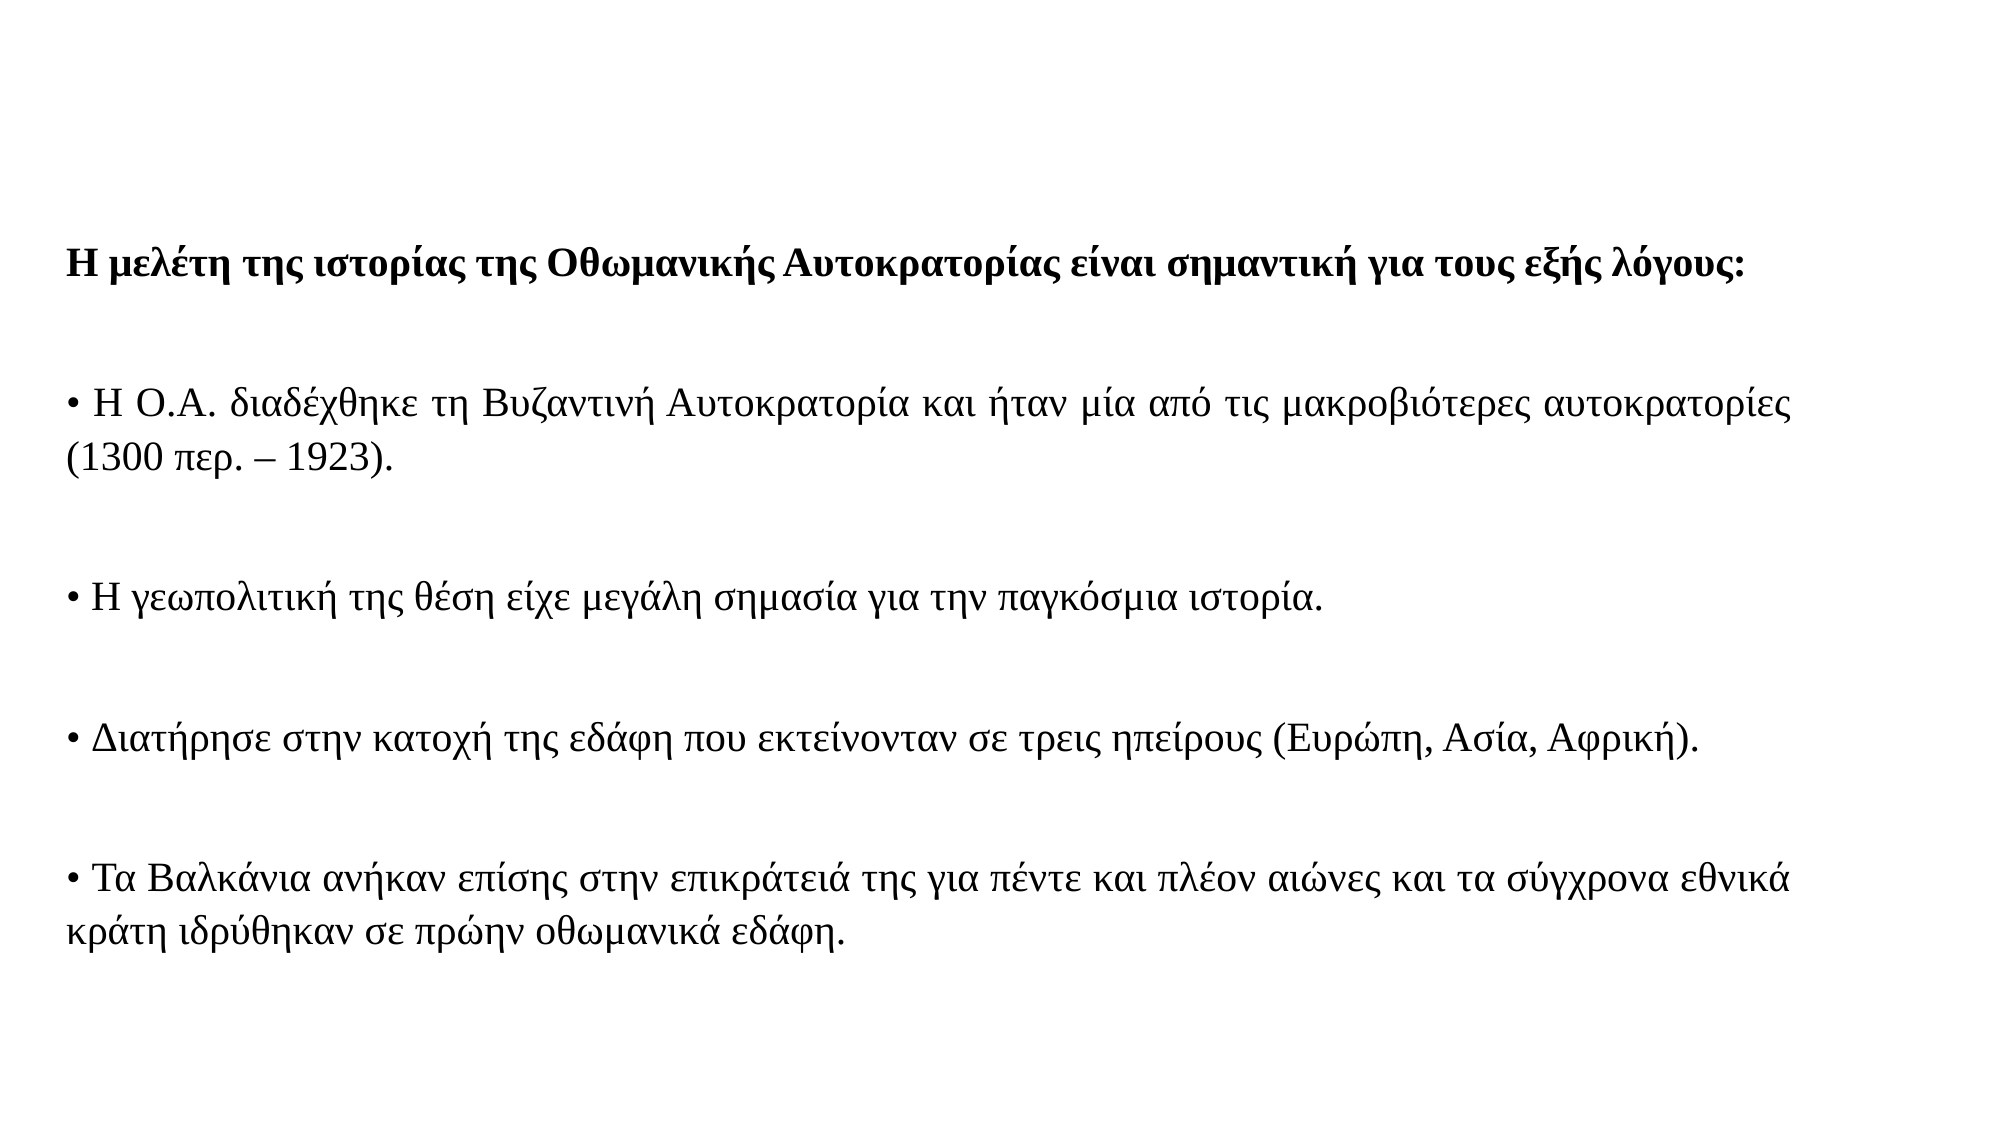

Η μελέτη της ιστορίας της Οθωμανικής Αυτοκρατορίας είναι σημαντική για τους εξής λόγους:
• Η Ο.Α. διαδέχθηκε τη Βυζαντινή Αυτοκρατορία και ήταν μία από τις μακροβιότερες αυτοκρατορίες (1300 περ. – 1923).
• Η γεωπολιτική της θέση είχε μεγάλη σημασία για την παγκόσμια ιστορία.
• Διατήρησε στην κατοχή της εδάφη που εκτείνονταν σε τρεις ηπείρους (Ευρώπη, Ασία, Αφρική).
• Τα Βαλκάνια ανήκαν επίσης στην επικράτειά της για πέντε και πλέον αιώνες και τα σύγχρονα εθνικά κράτη ιδρύθηκαν σε πρώην οθωμανικά εδάφη.